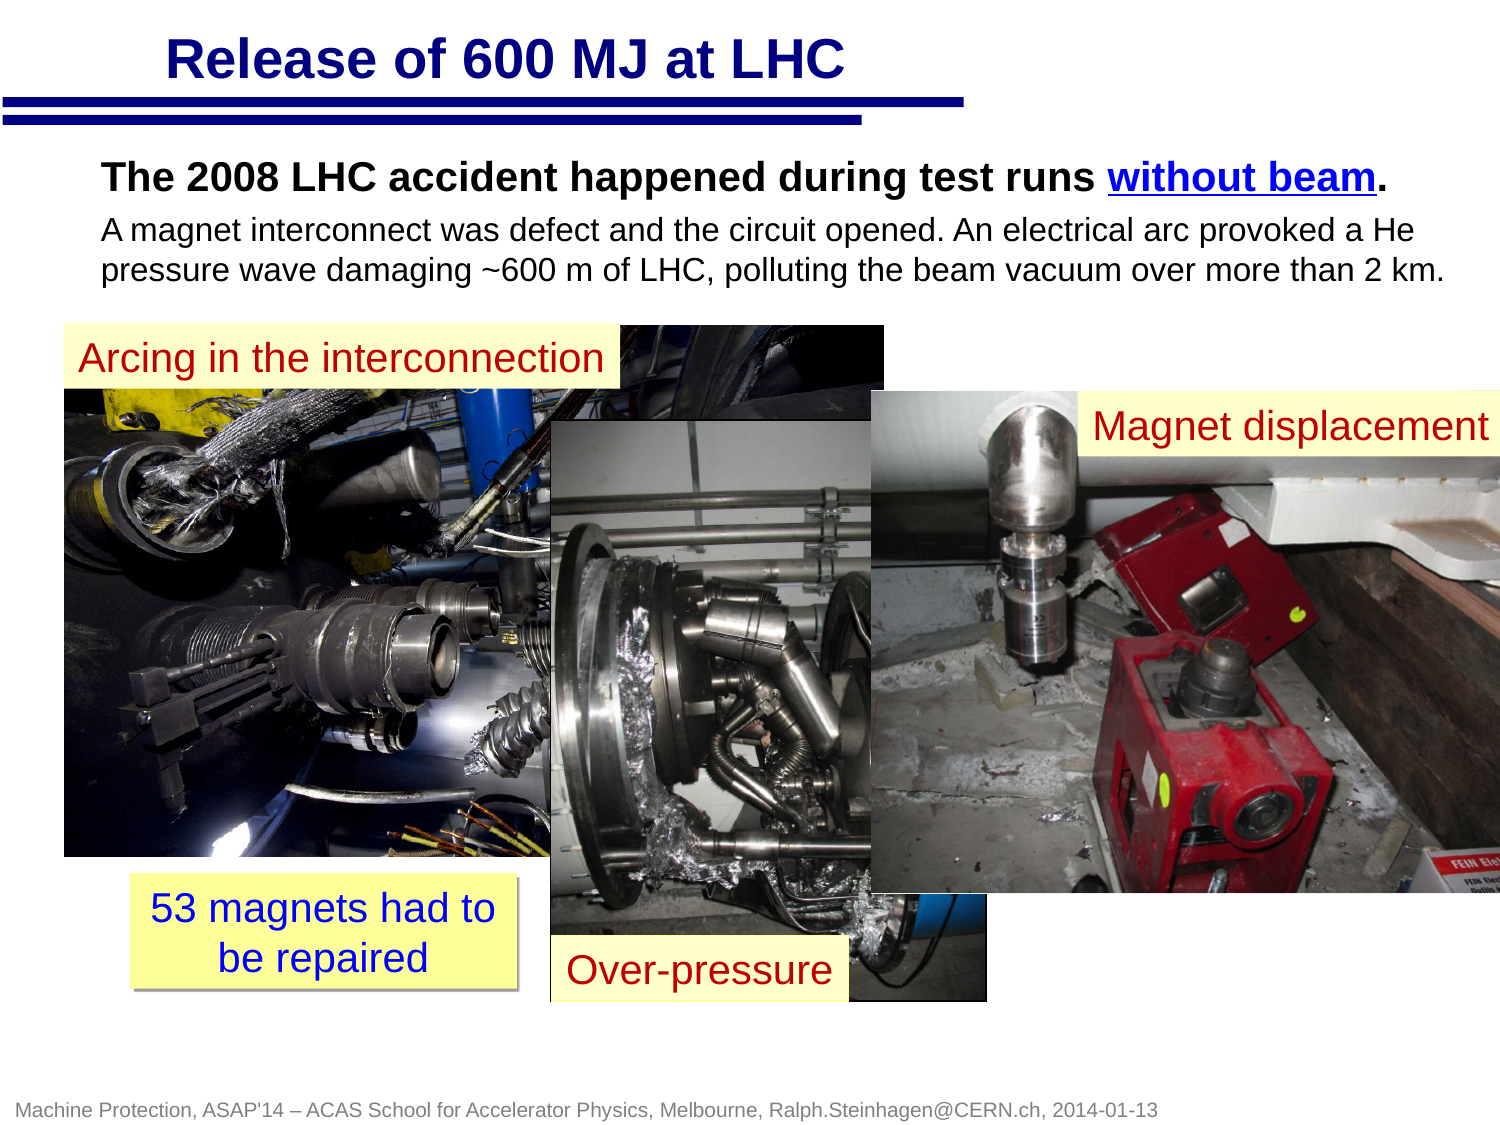

# Release of 600 MJ at LHC
The 2008 LHC accident happened during test runs without beam.
A magnet interconnect was defect and the circuit opened. An electrical arc provoked a He pressure wave damaging ~600 m of LHC, polluting the beam vacuum over more than 2 km.
Arcing in the interconnection
Magnet displacement
Over-pressure
53 magnets had to be repaired